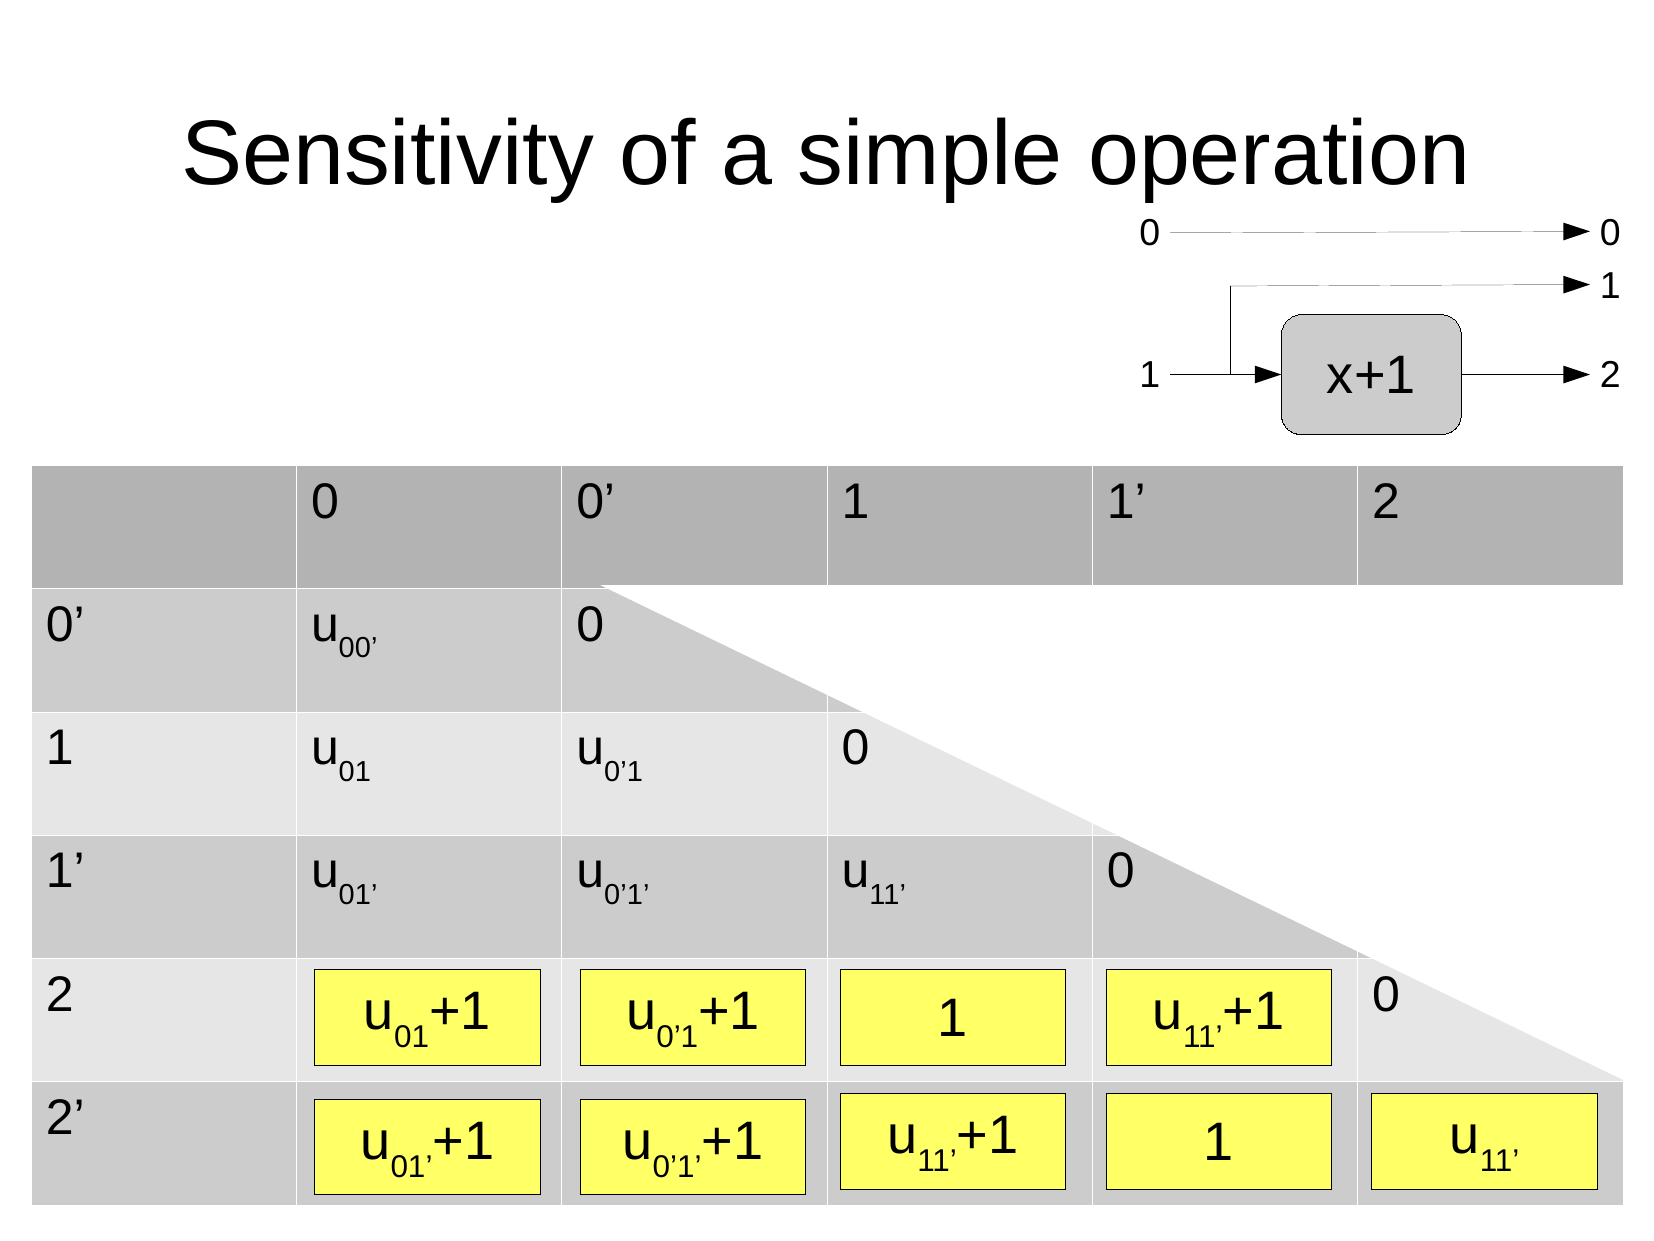

# Sensitivity of a simple operation
0
0
1
x+1
1
2
| | 0 | 0’ | 1 | 1’ | 2 |
| --- | --- | --- | --- | --- | --- |
| 0’ | u00’ | 0 | | | |
| 1 | u01 | u0’1 | 0 | | |
| 1’ | u01’ | u0’1’ | u11’ | 0 | |
| 2 | | | | | 0 |
| 2’ | | | | | |
u01+1
u0’1+1
1
u11’+1
u11’+1
1
u11’
u01’+1
u0’1’+1